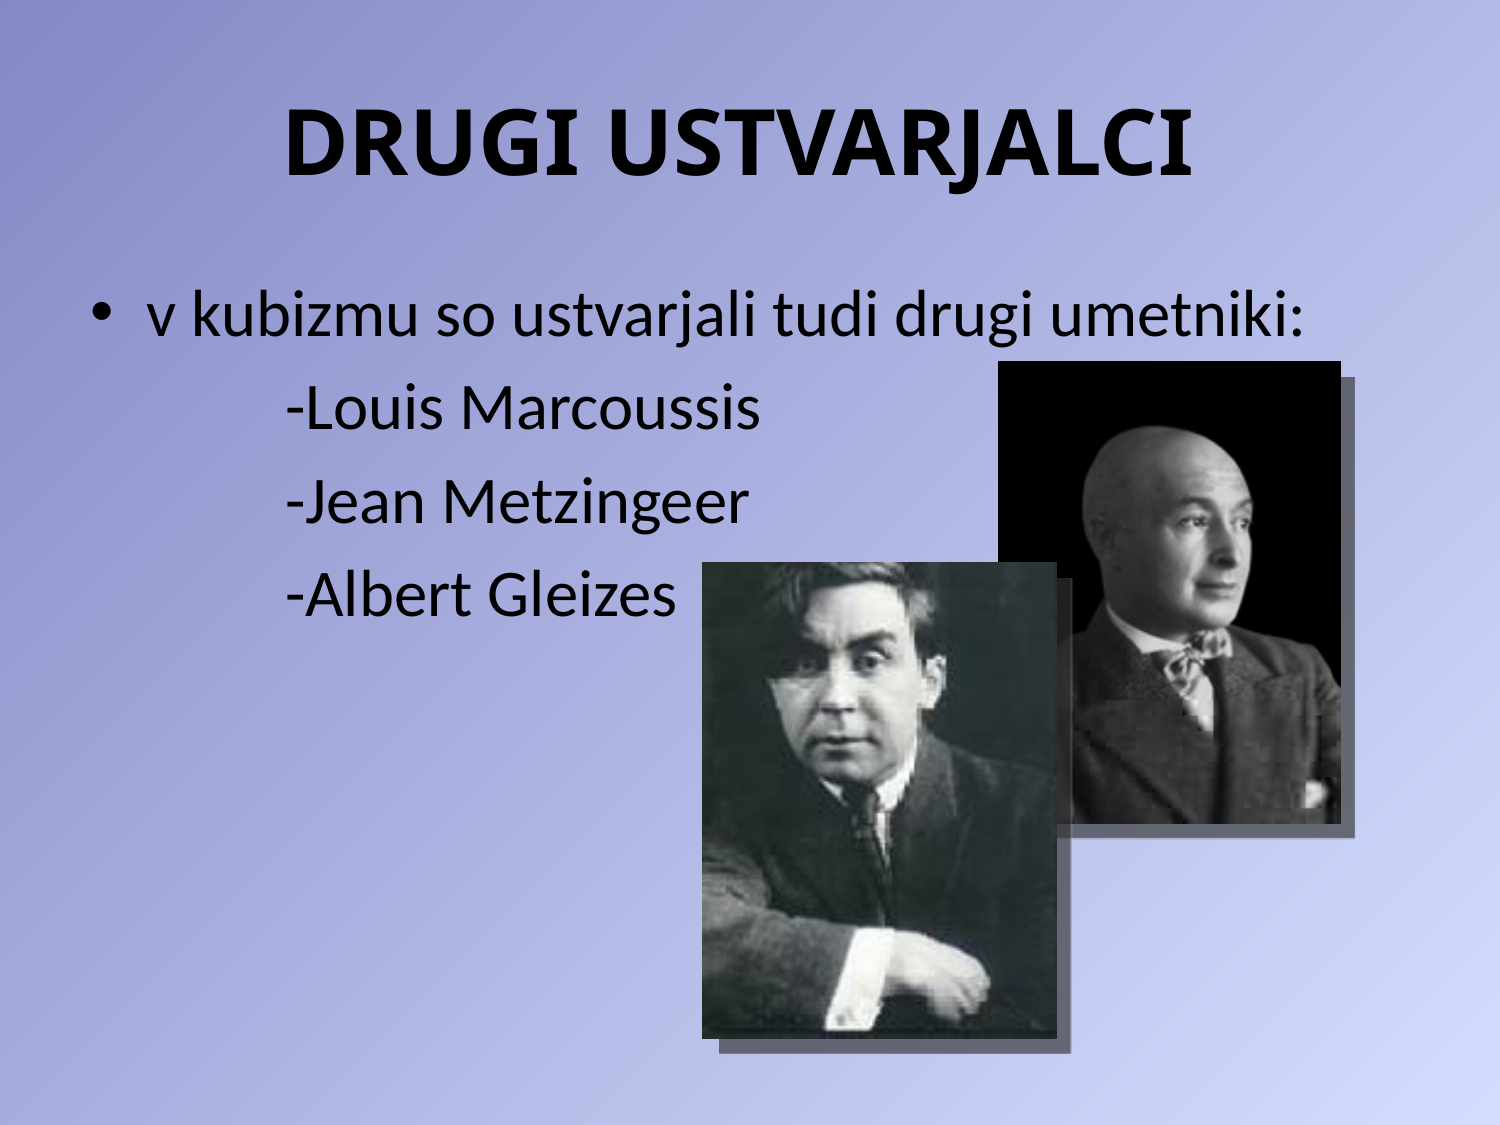

# DRUGI USTVARJALCI
v kubizmu so ustvarjali tudi drugi umetniki:
 -Louis Marcoussis
 -Jean Metzingeer
 -Albert Gleizes